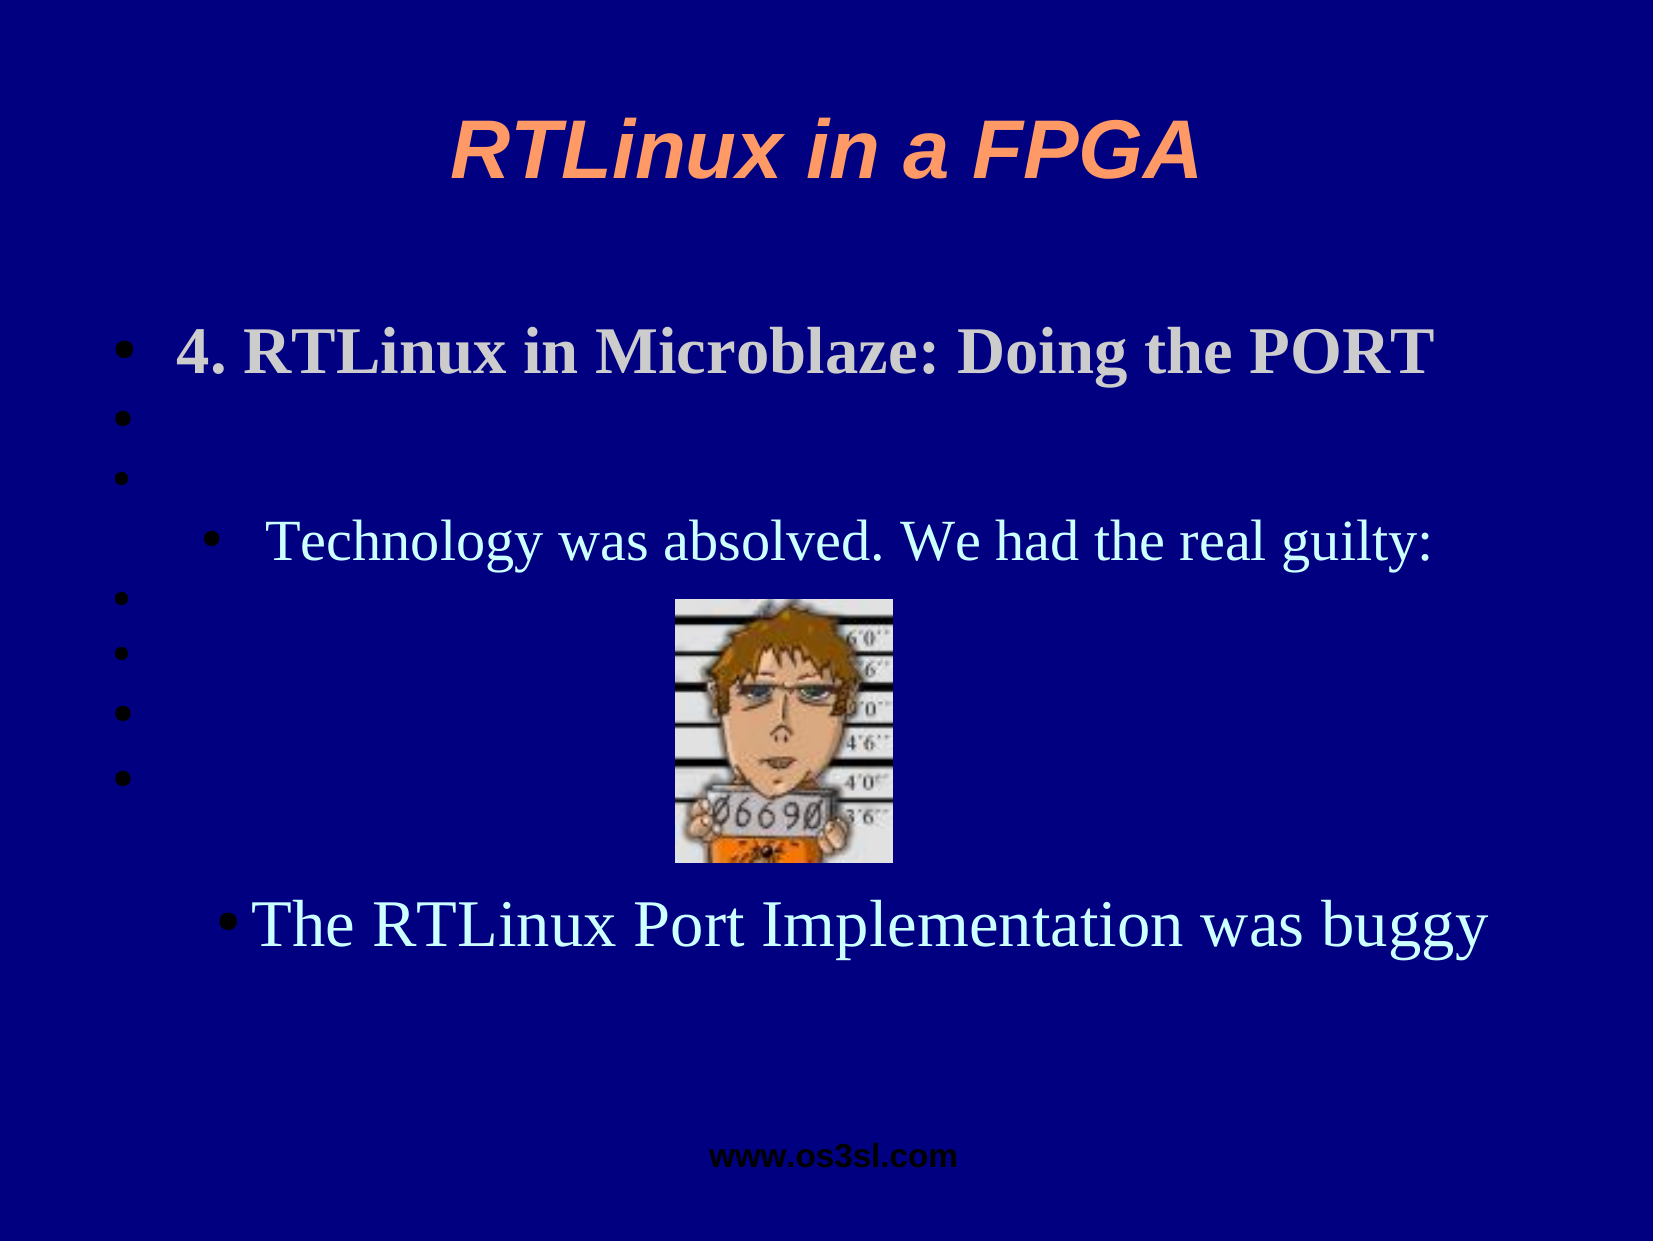

# RTLinux in a FPGA
4. RTLinux in Microblaze: Doing the PORT
Technology was absolved. We had the real guilty:
The RTLinux Port Implementation was buggy
www.os3sl.com